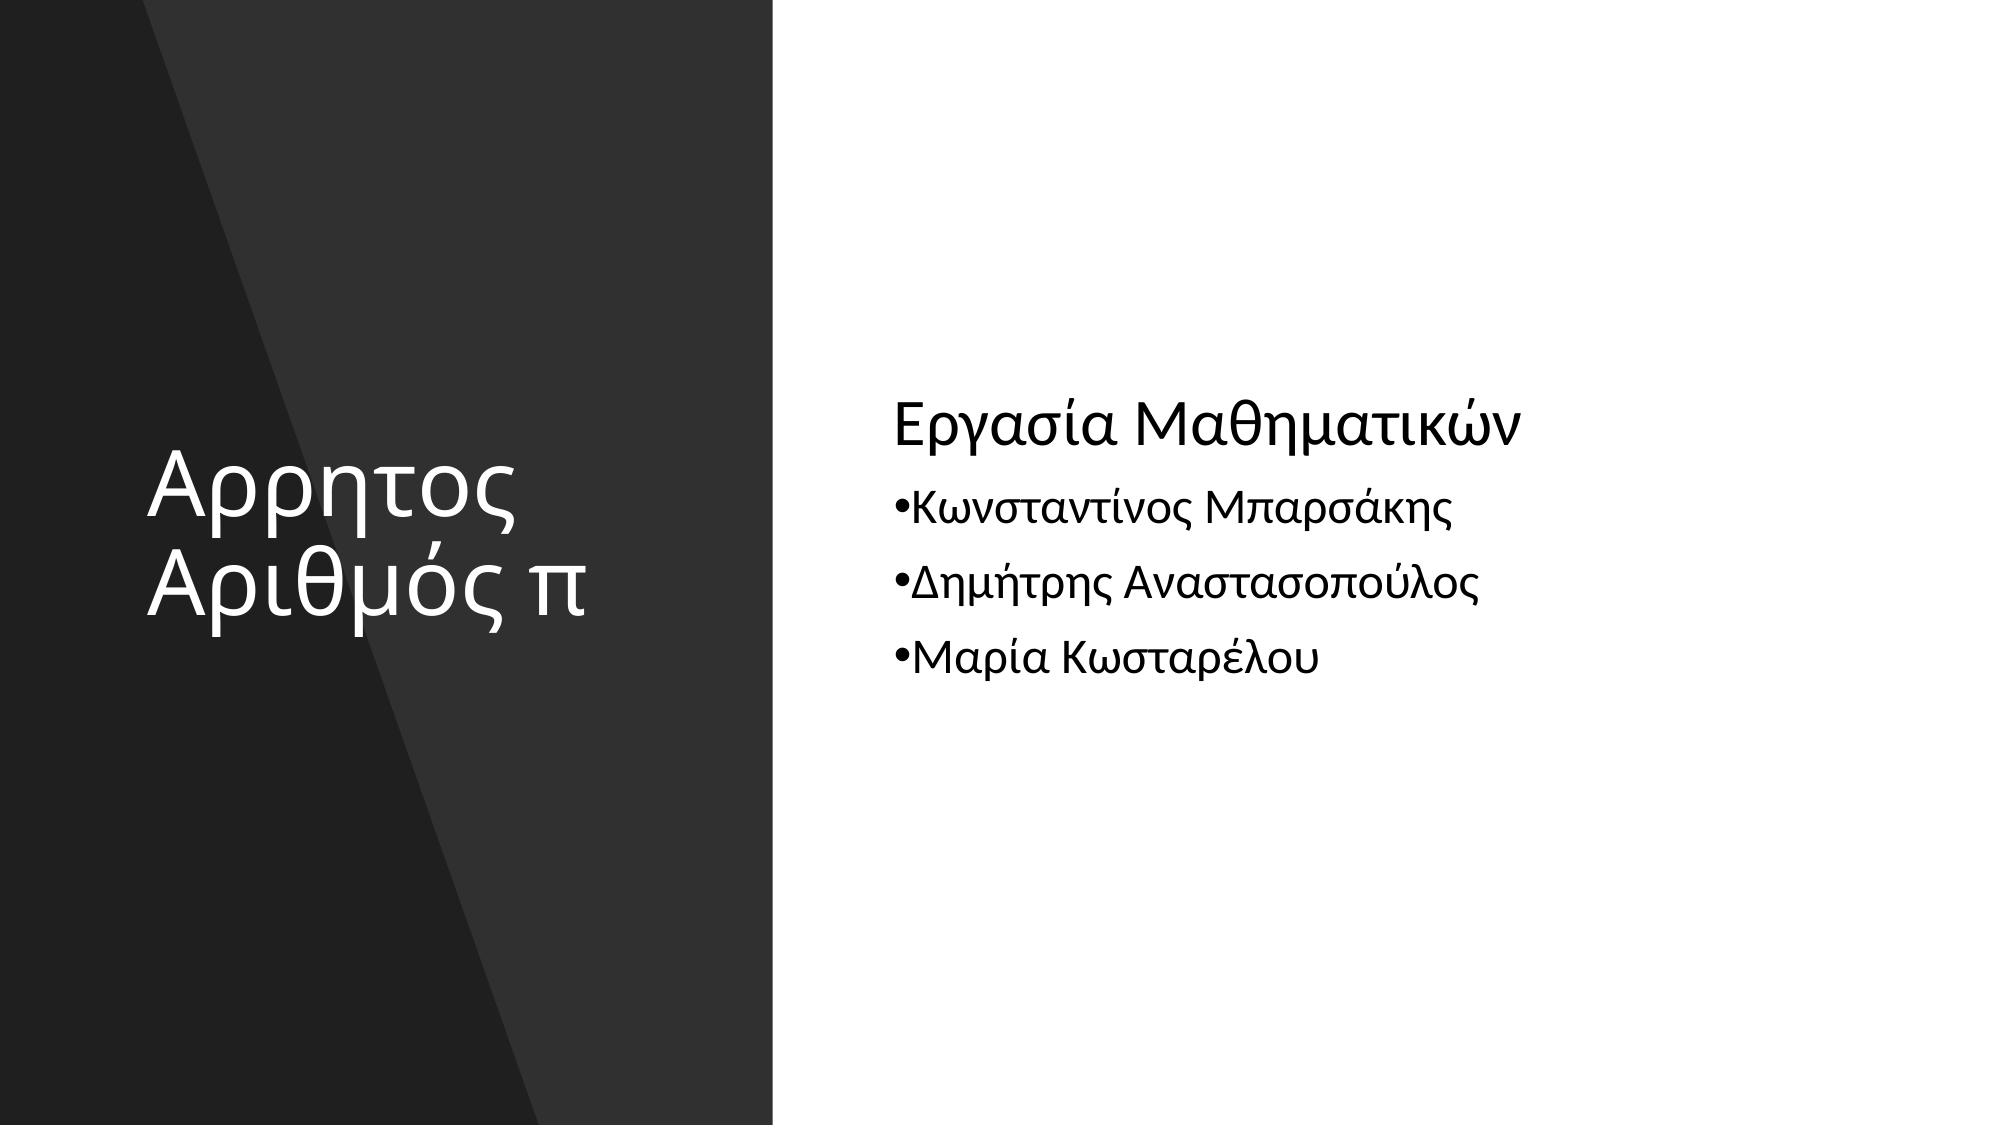

# Αρρητος Αριθμός π
Εργασία Μαθηματικών
Κωνσταντίνος Μπαρσάκης
Δημήτρης Αναστασοπούλος
Μαρία Κωσταρέλου